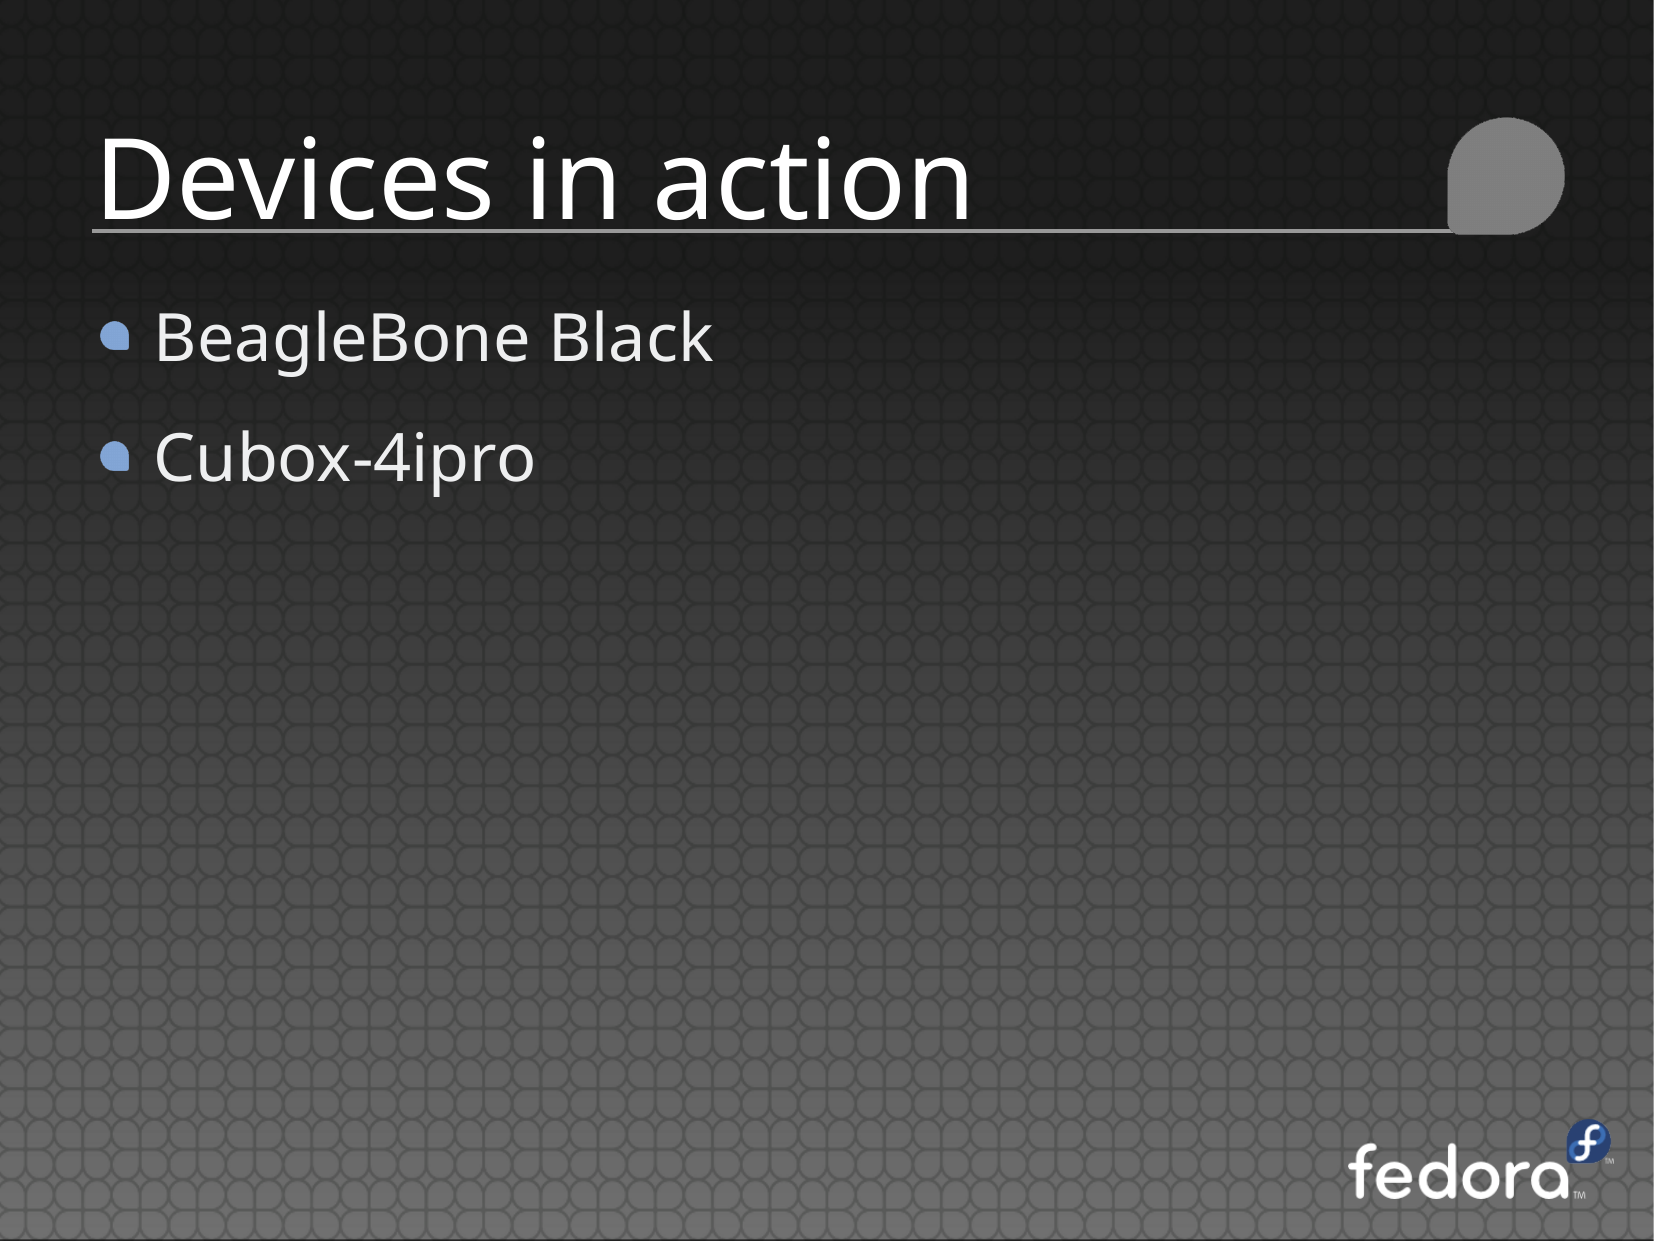

Devices in action
# BeagleBone Black
Cubox-4ipro